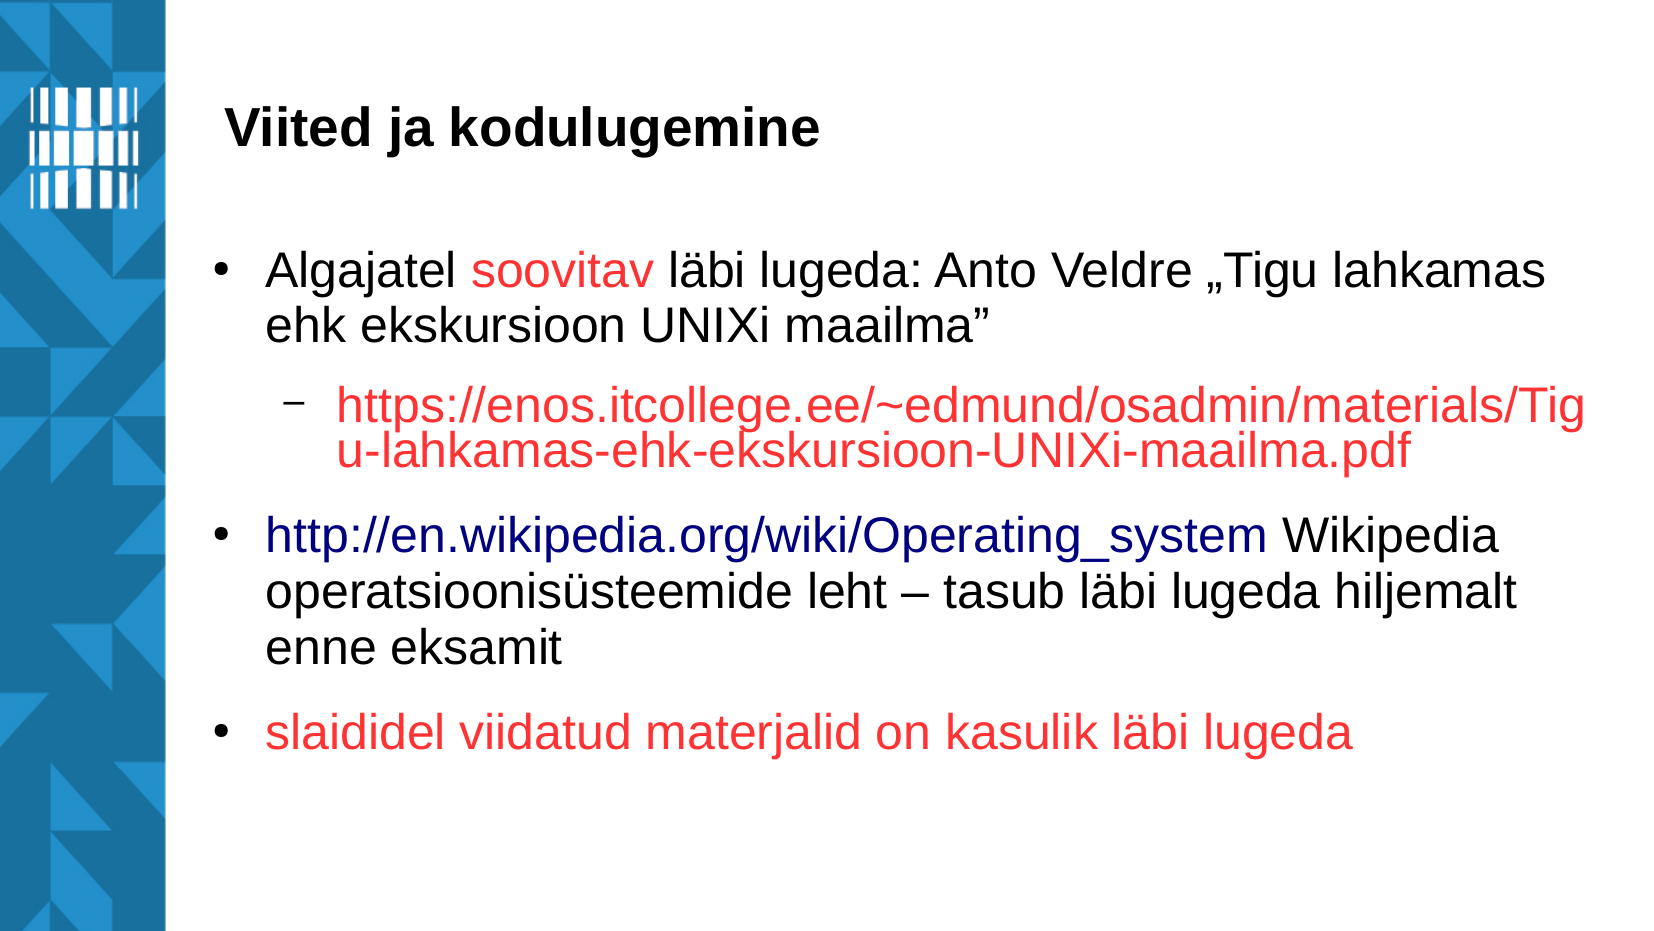

# Viited ja kodulugemine
Algajatel soovitav läbi lugeda: Anto Veldre „Tigu lahkamas ehk ekskursioon UNIXi maailma”
https://enos.itcollege.ee/~edmund/osadmin/materials/Tigu-lahkamas-ehk-ekskursioon-UNIXi-maailma.pdf
http://en.wikipedia.org/wiki/Operating_system Wikipedia operatsioonisüsteemide leht – tasub läbi lugeda hiljemalt enne eksamit
slaididel viidatud materjalid on kasulik läbi lugeda
14